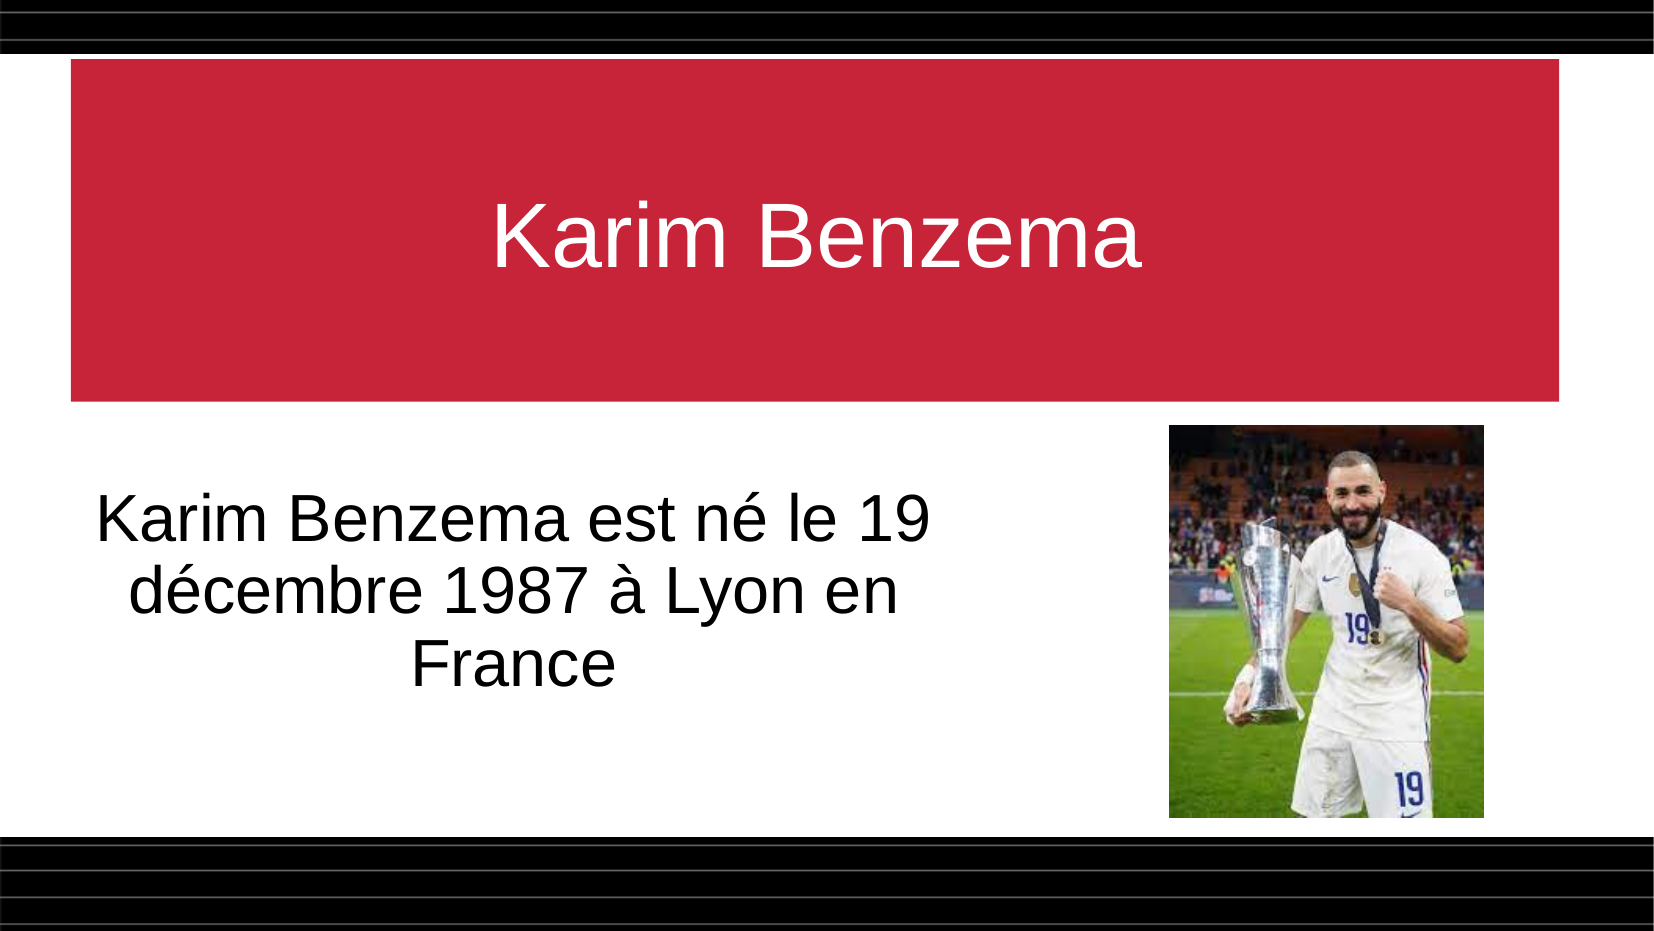

# Karim Benzema
Karim Benzema est né le 19 décembre 1987 à Lyon en France